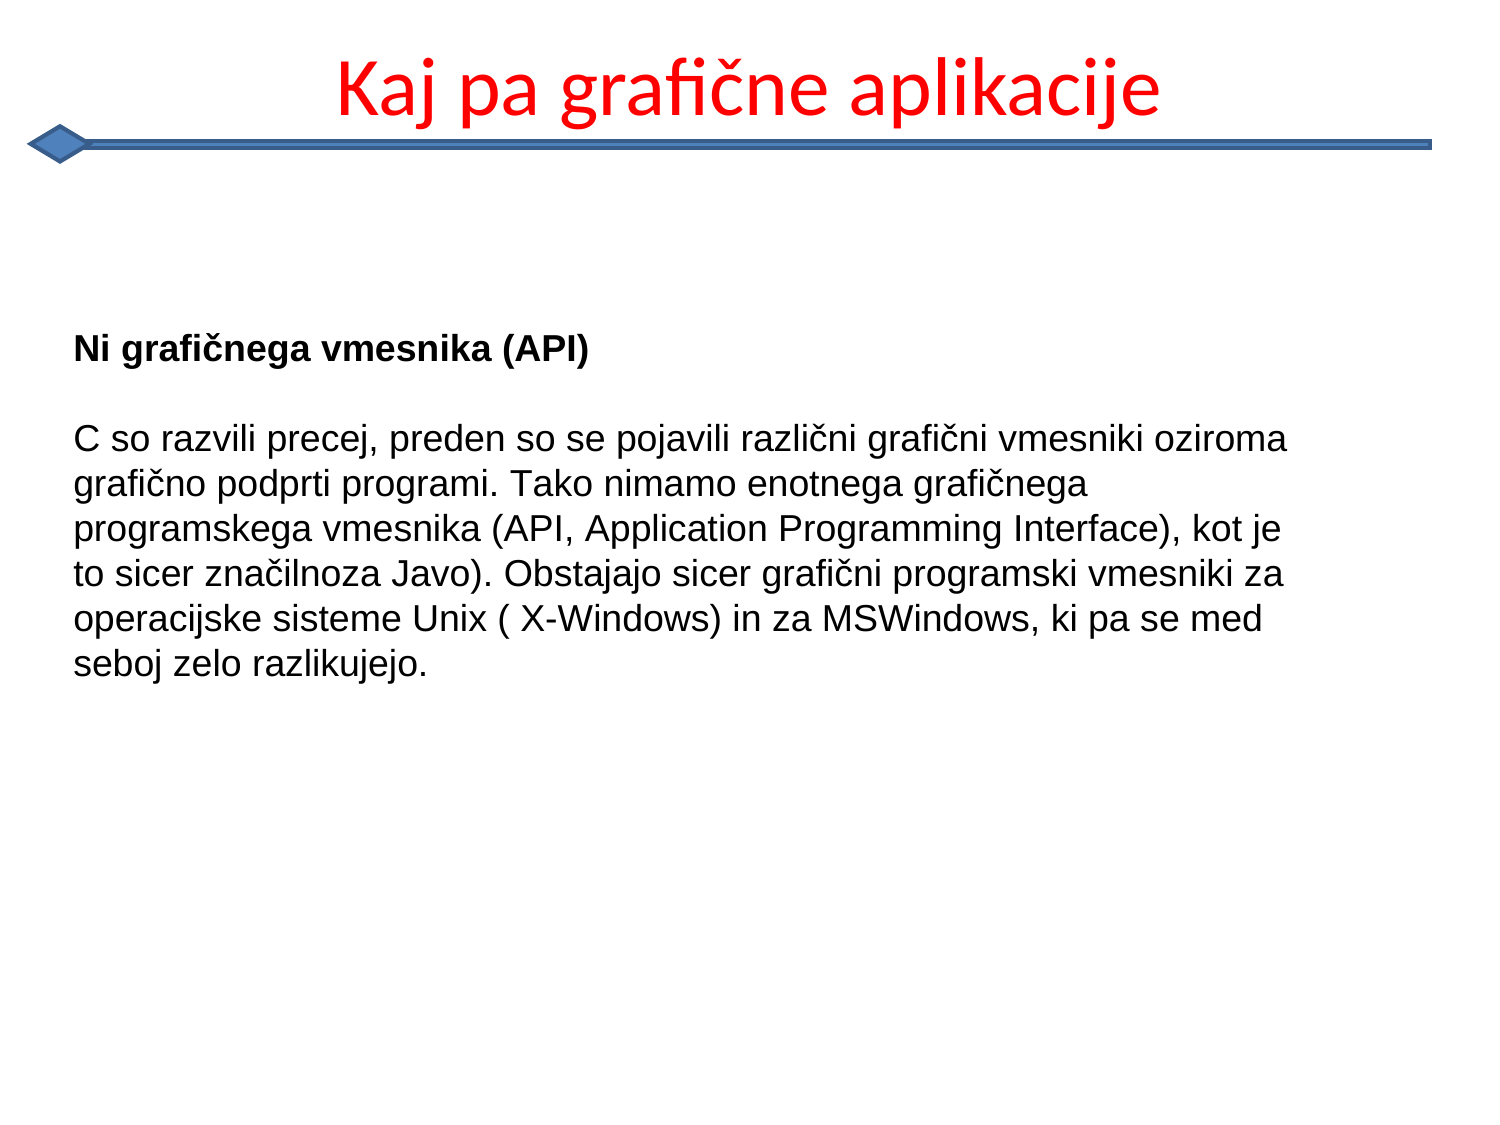

# Kaj pa grafične aplikacije
Ni grafičnega vmesnika (API)
C so razvili precej, preden so se pojavili različni grafični vmesniki oziroma grafično podprti programi. Tako nimamo enotnega grafičnega programskega vmesnika (API, Application Programming Interface), kot je to sicer značilnoza Javo). Obstajajo sicer grafični programski vmesniki za operacijske sisteme Unix ( X-Windows) in za MSWindows, ki pa se med seboj zelo razlikujejo.